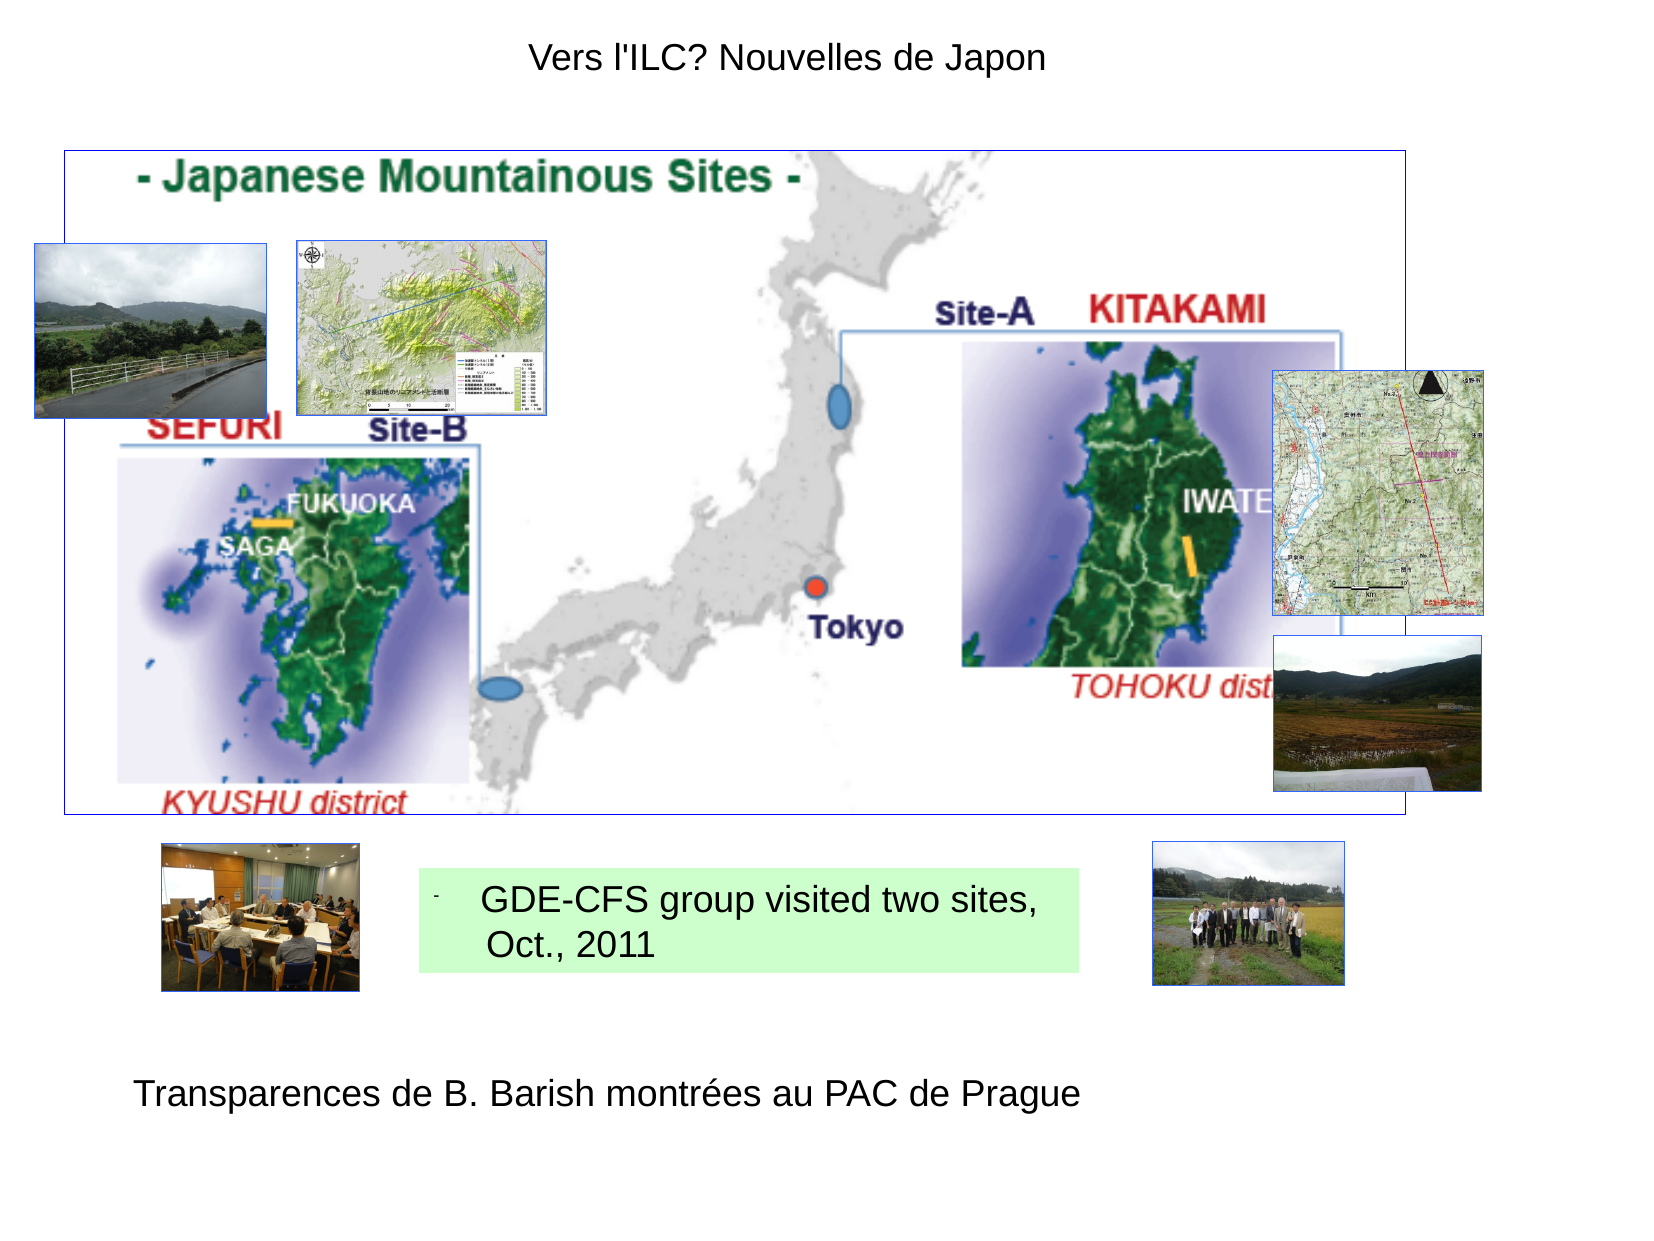

Vers l'ILC? Nouvelles de Japon
GDE-CFS group visited two sites,
 Oct., 2011
Transparences de B. Barish montrées au PAC de Prague